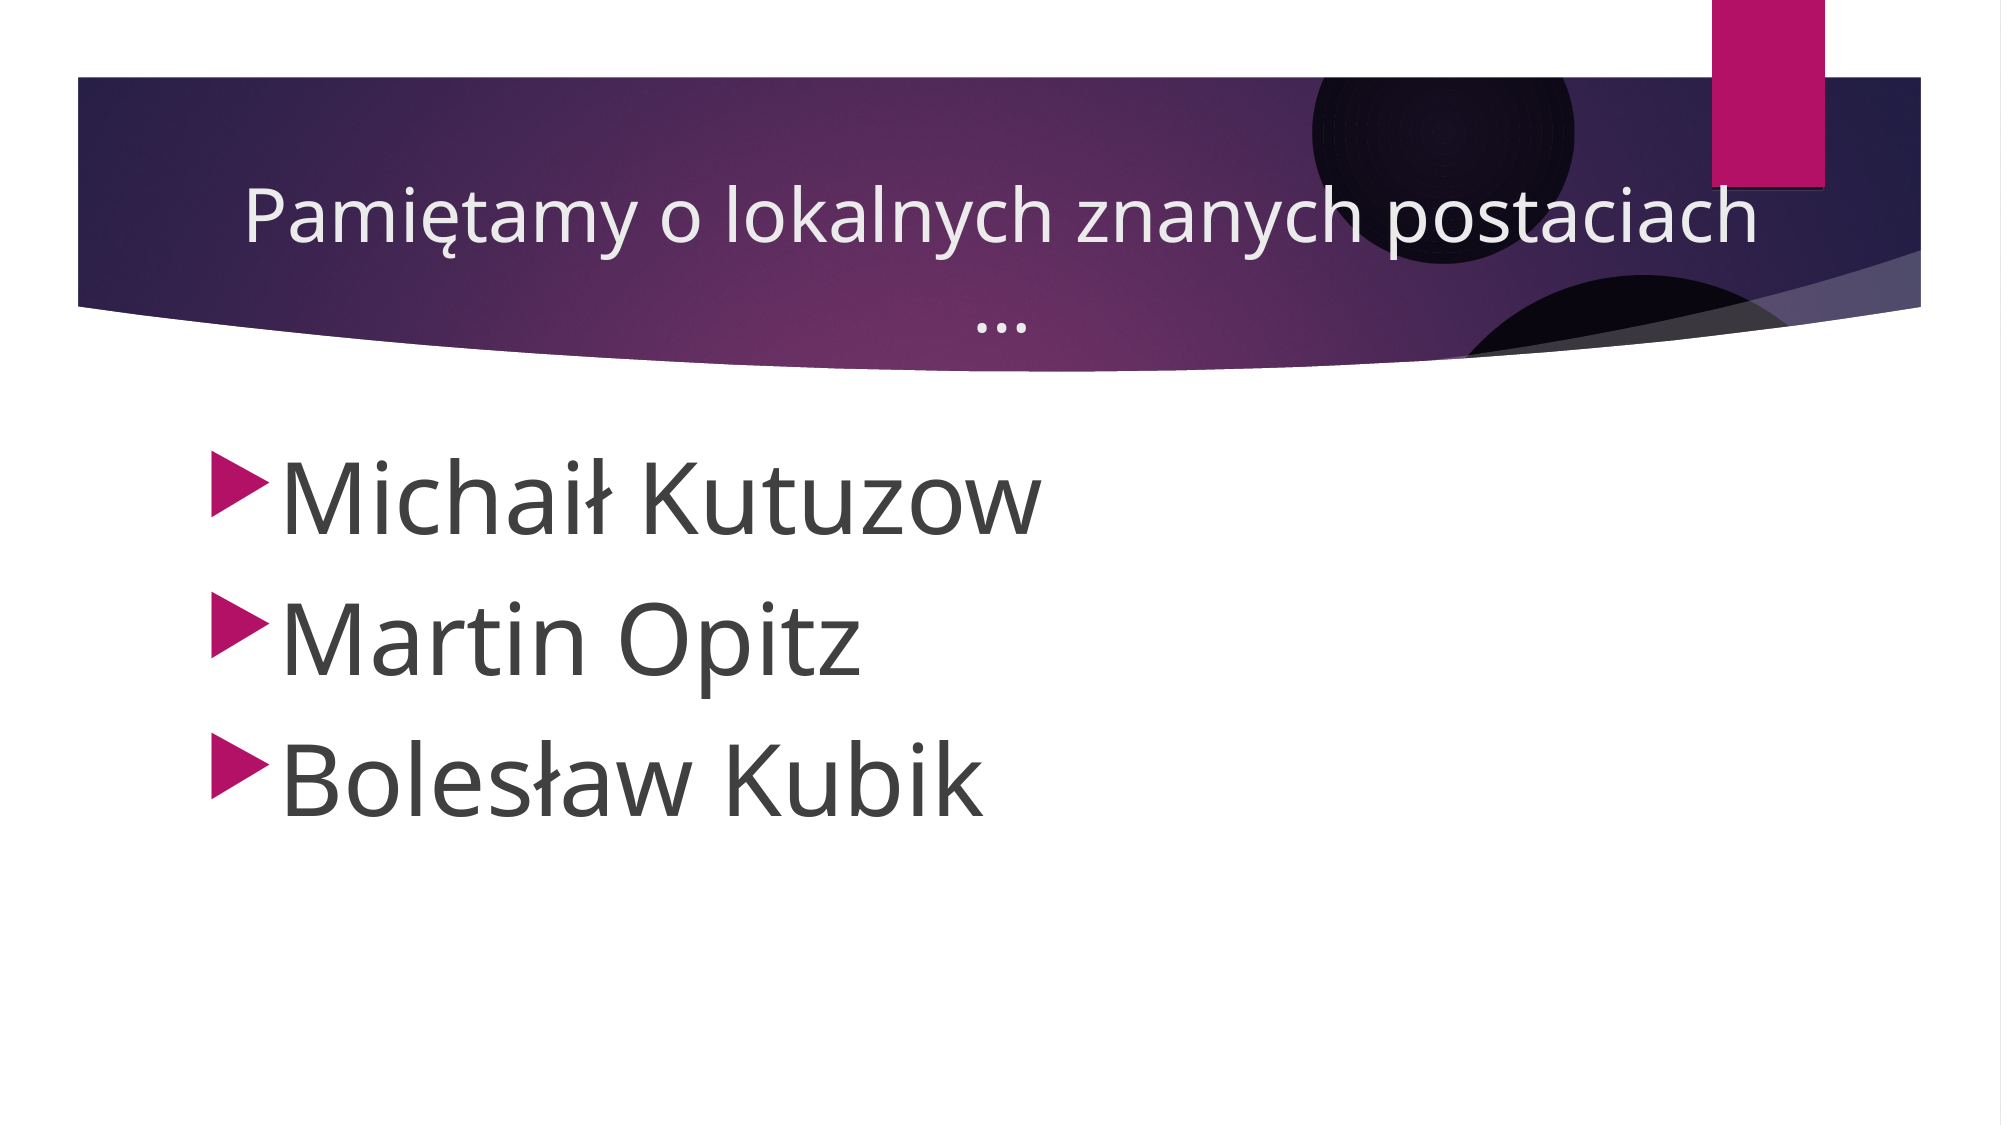

# Pamiętamy o lokalnych znanych postaciach …
Michaił Kutuzow
Martin Opitz
Bolesław Kubik